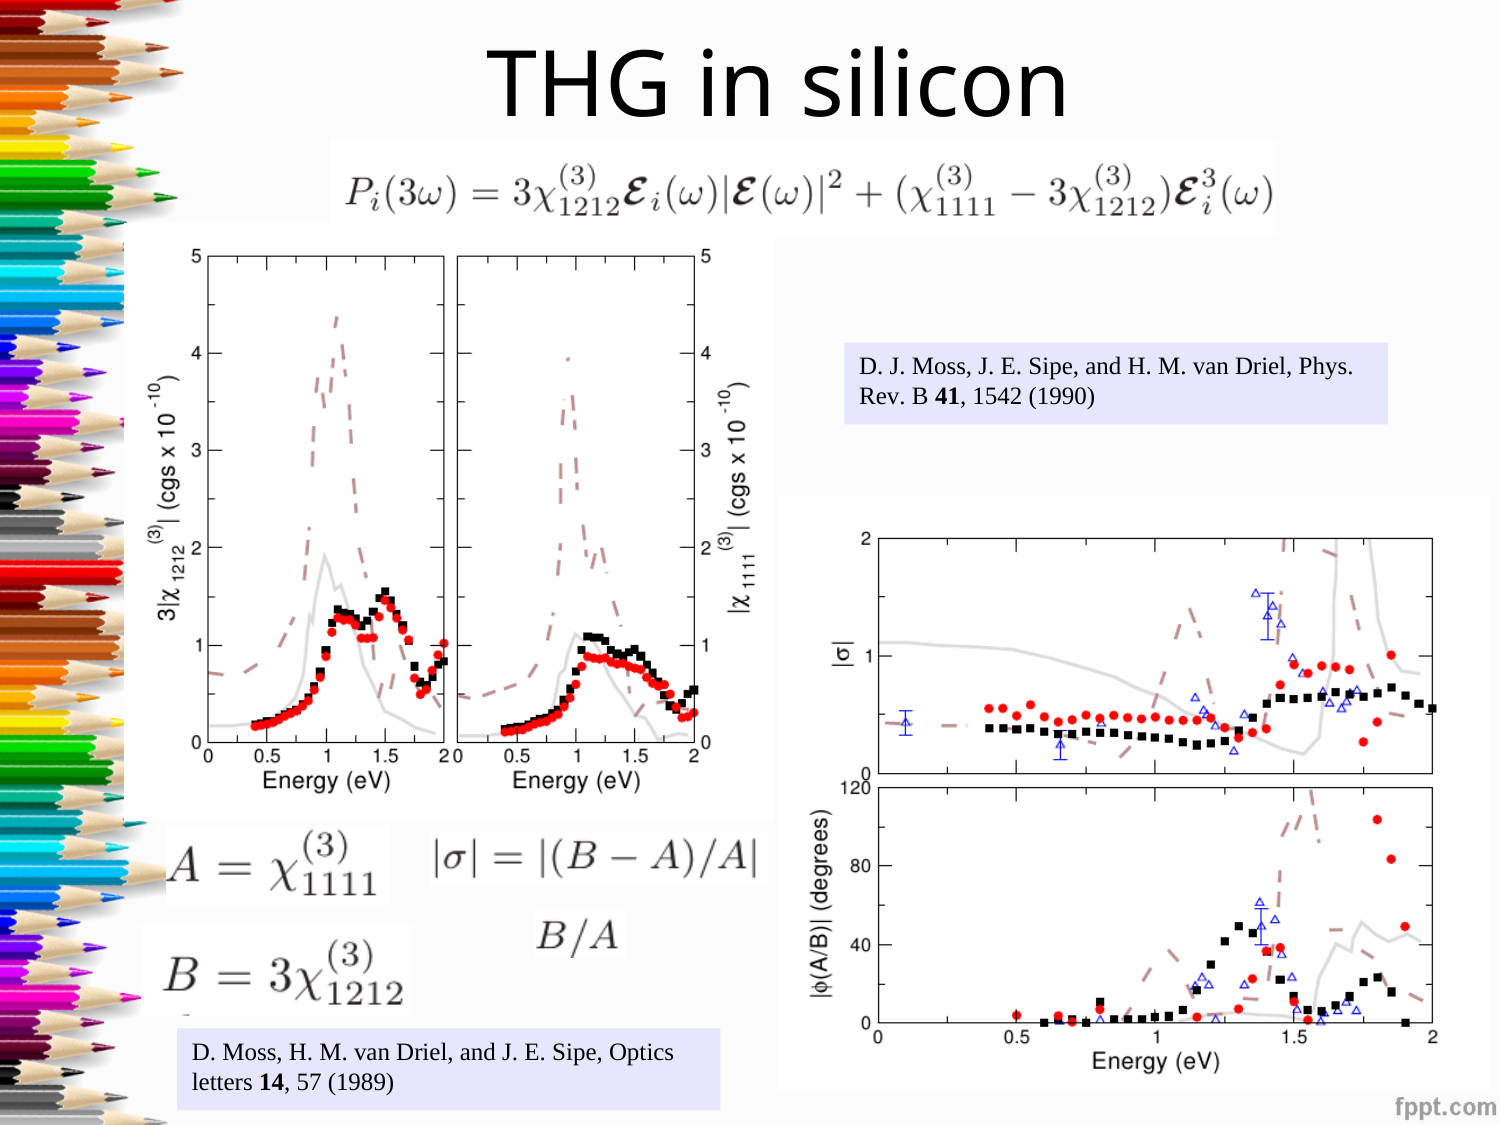

# THG in silicon
D. J. Moss, J. E. Sipe, and H. M. van Driel, Phys. Rev. B 41, 1542 (1990)
D. Moss, H. M. van Driel, and J. E. Sipe, Optics letters 14, 57 (1989)